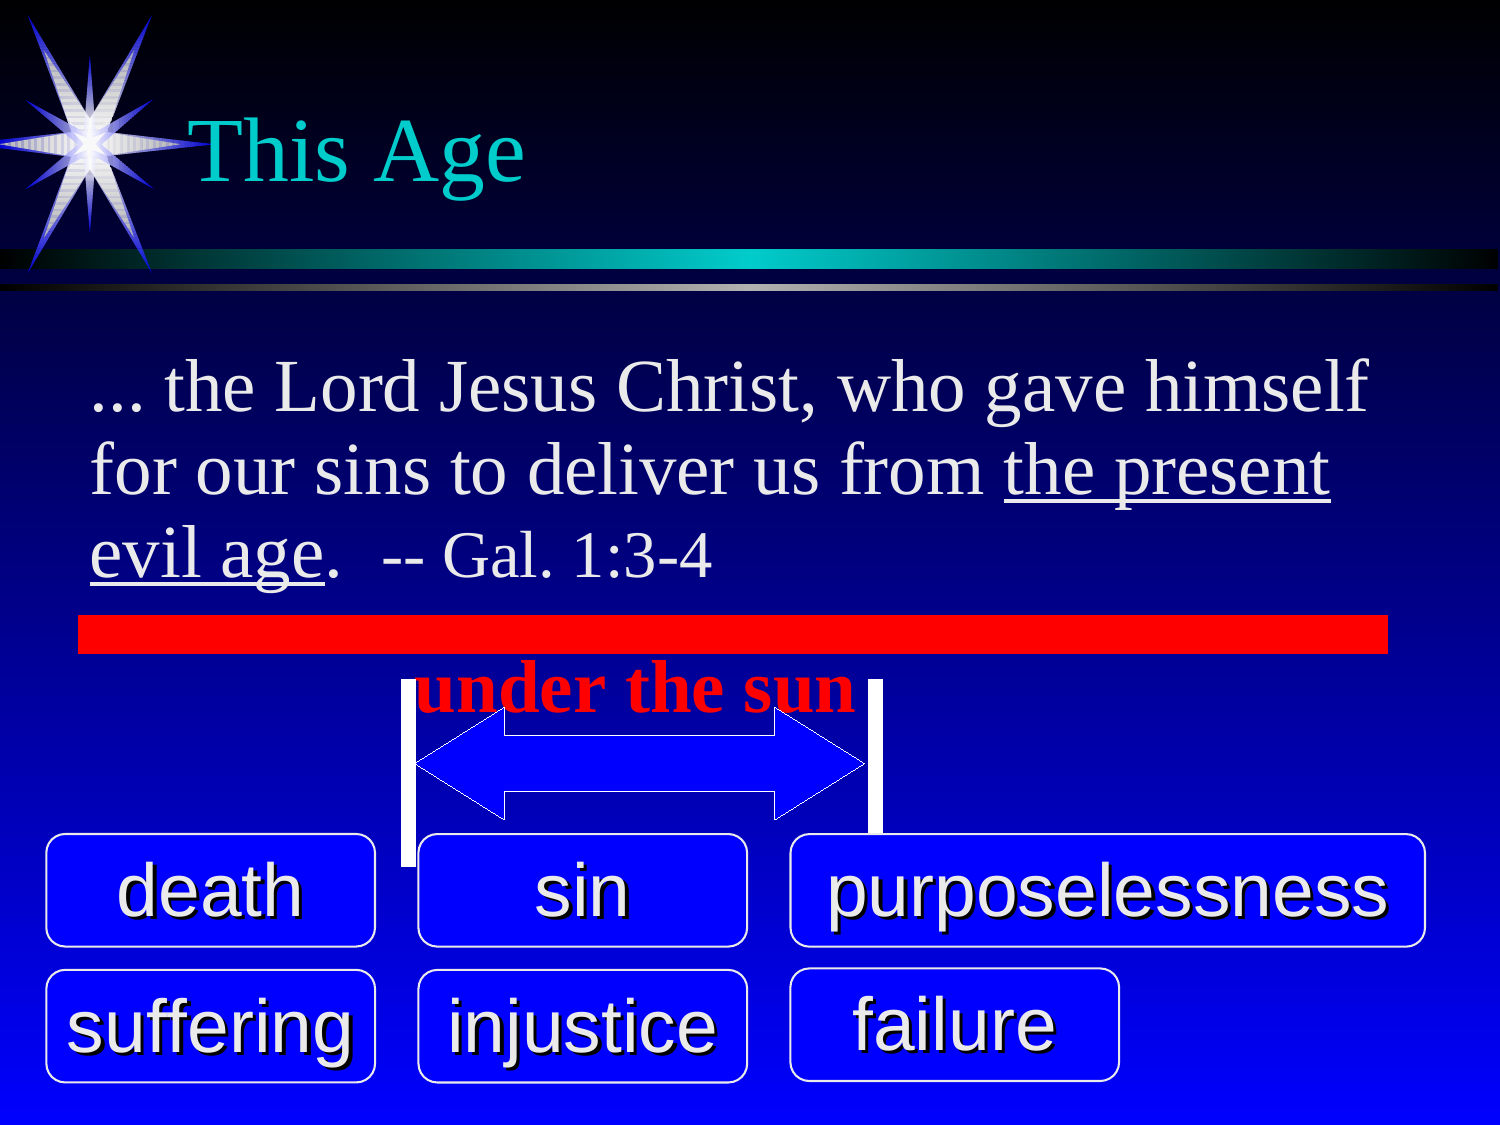

# This Age
... the Lord Jesus Christ, who gave himself for our sins to deliver us from the present evil age. -- Gal. 1:3-4
under the sun
death
sin
purposelessness
failure
suffering
injustice